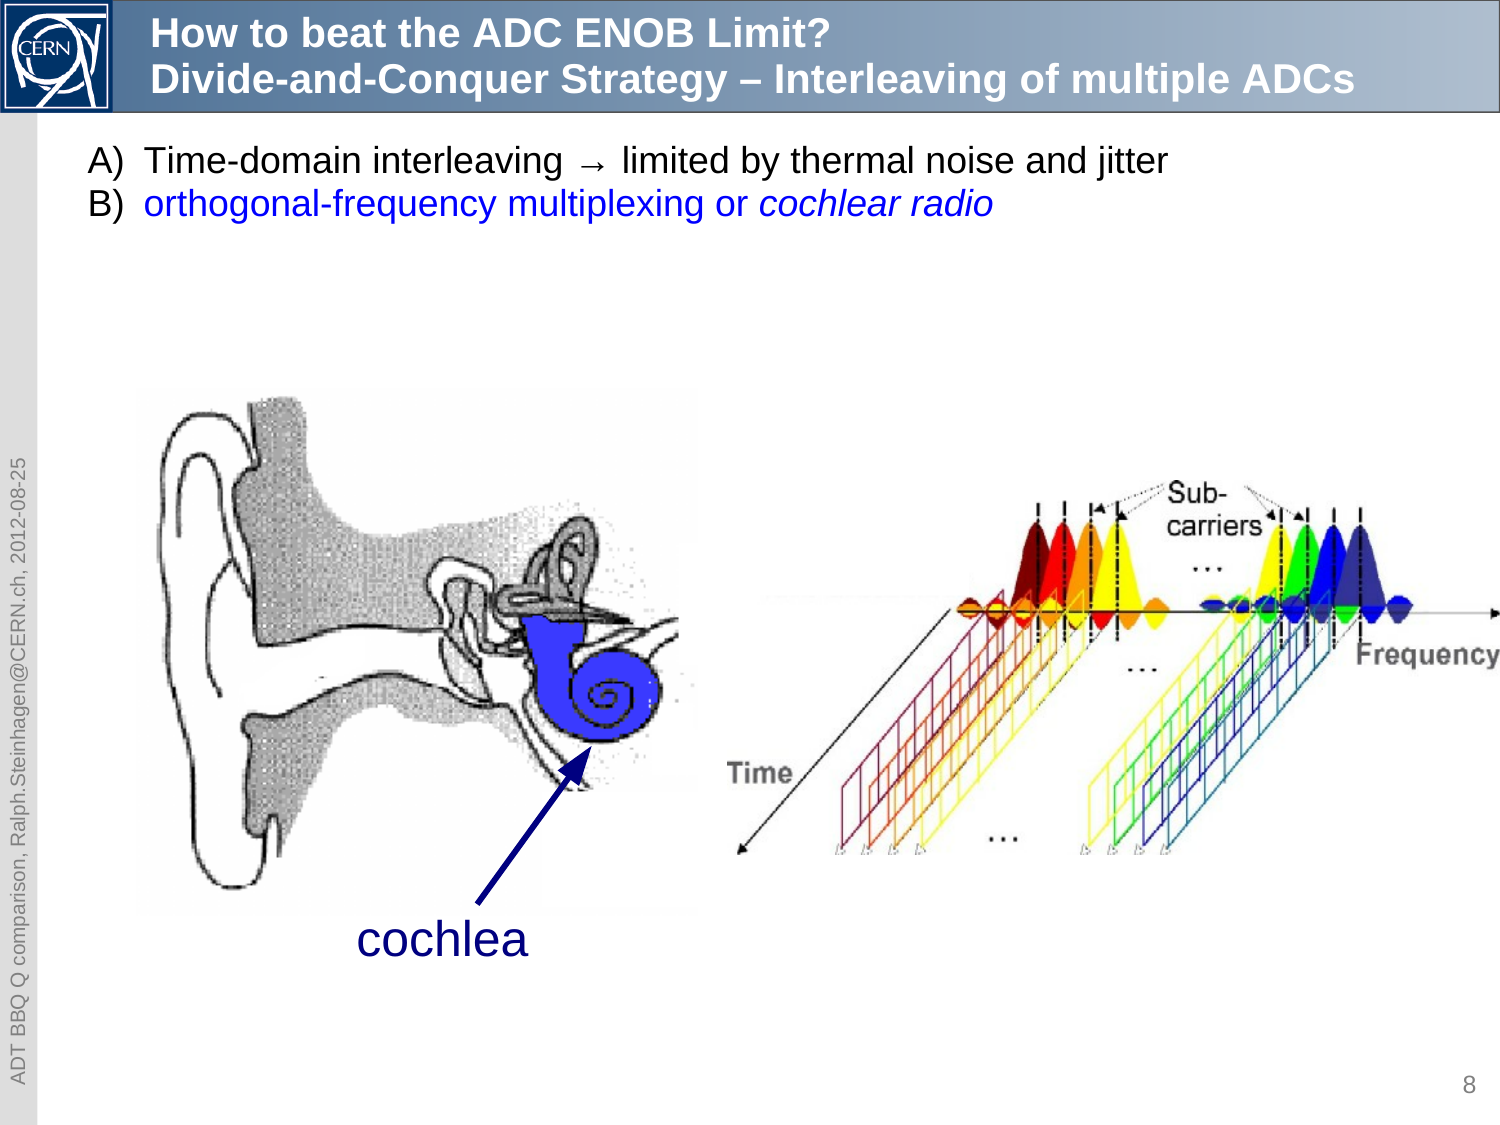

# How to beat the ADC ENOB Limit? Divide-and-Conquer Strategy – Interleaving of multiple ADCs
Time-domain interleaving → limited by thermal noise and jitter
orthogonal-frequency multiplexing or cochlear radio
cochlea